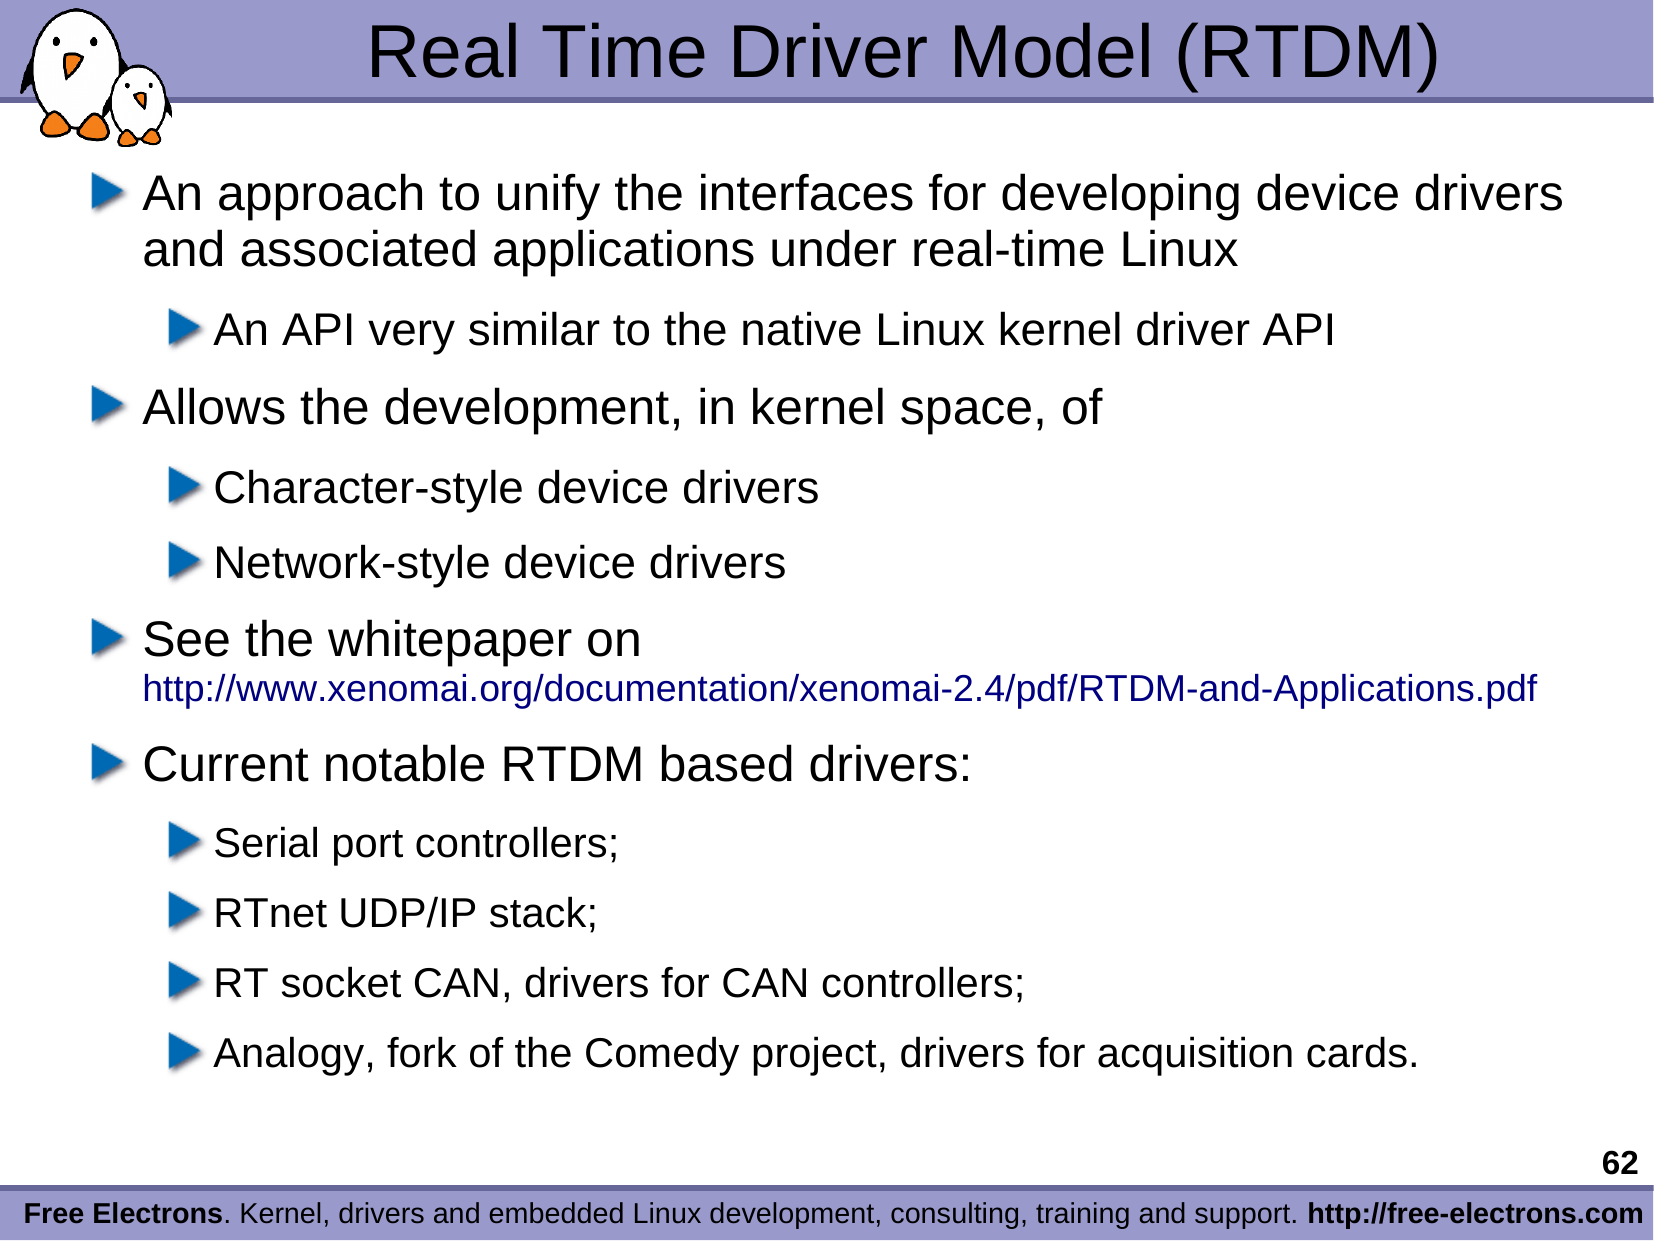

# Real Time Driver Model (RTDM)
An approach to unify the interfaces for developing device drivers and associated applications under real-time Linux
An API very similar to the native Linux kernel driver API
Allows the development, in kernel space, of
Character-style device drivers
Network-style device drivers
See the whitepaper on
http://www.xenomai.org/documentation/xenomai-2.4/pdf/RTDM-and-Applications.pdf
Current notable RTDM based drivers:
Serial port controllers;
RTnet UDP/IP stack;
RT socket CAN, drivers for CAN controllers;
Analogy, fork of the Comedy project, drivers for acquisition cards.